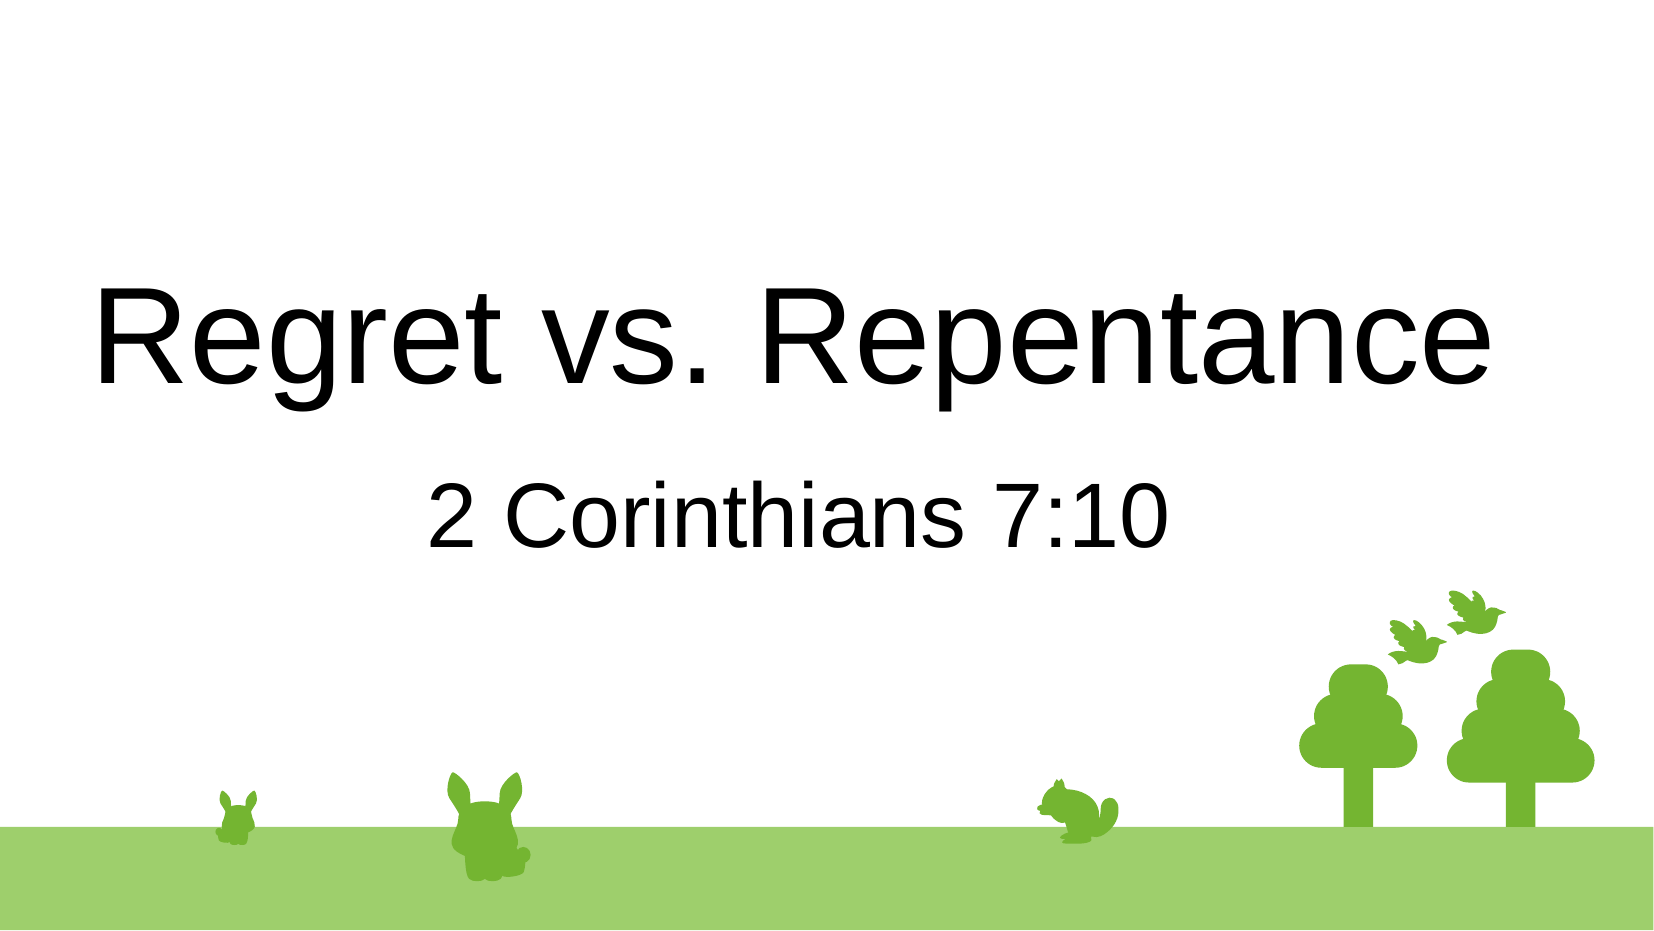

# Regret vs. Repentance
2 Corinthians 7:10